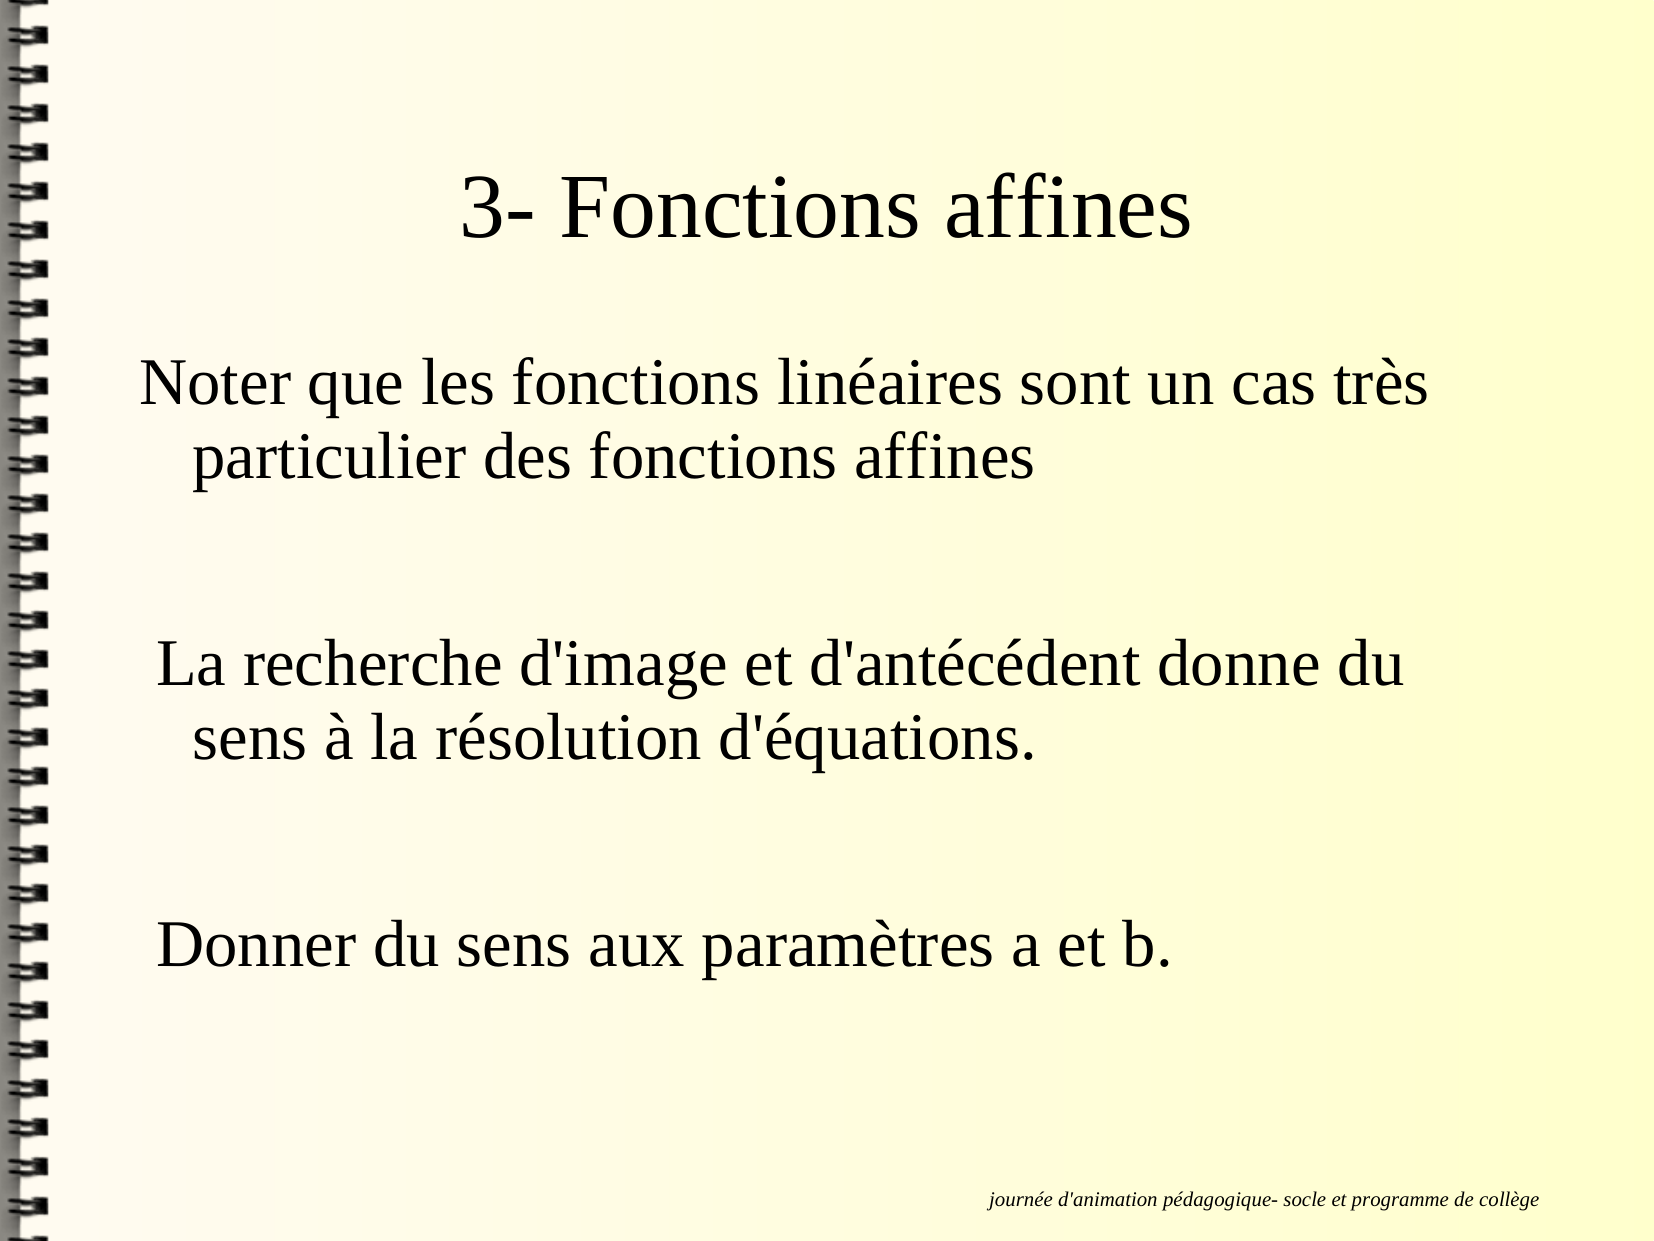

# 3- Fonctions affines
Noter que les fonctions linéaires sont un cas très particulier des fonctions affines
 La recherche d'image et d'antécédent donne du sens à la résolution d'équations.
 Donner du sens aux paramètres a et b.
journée d'animation pédagogique- socle et programme de collège